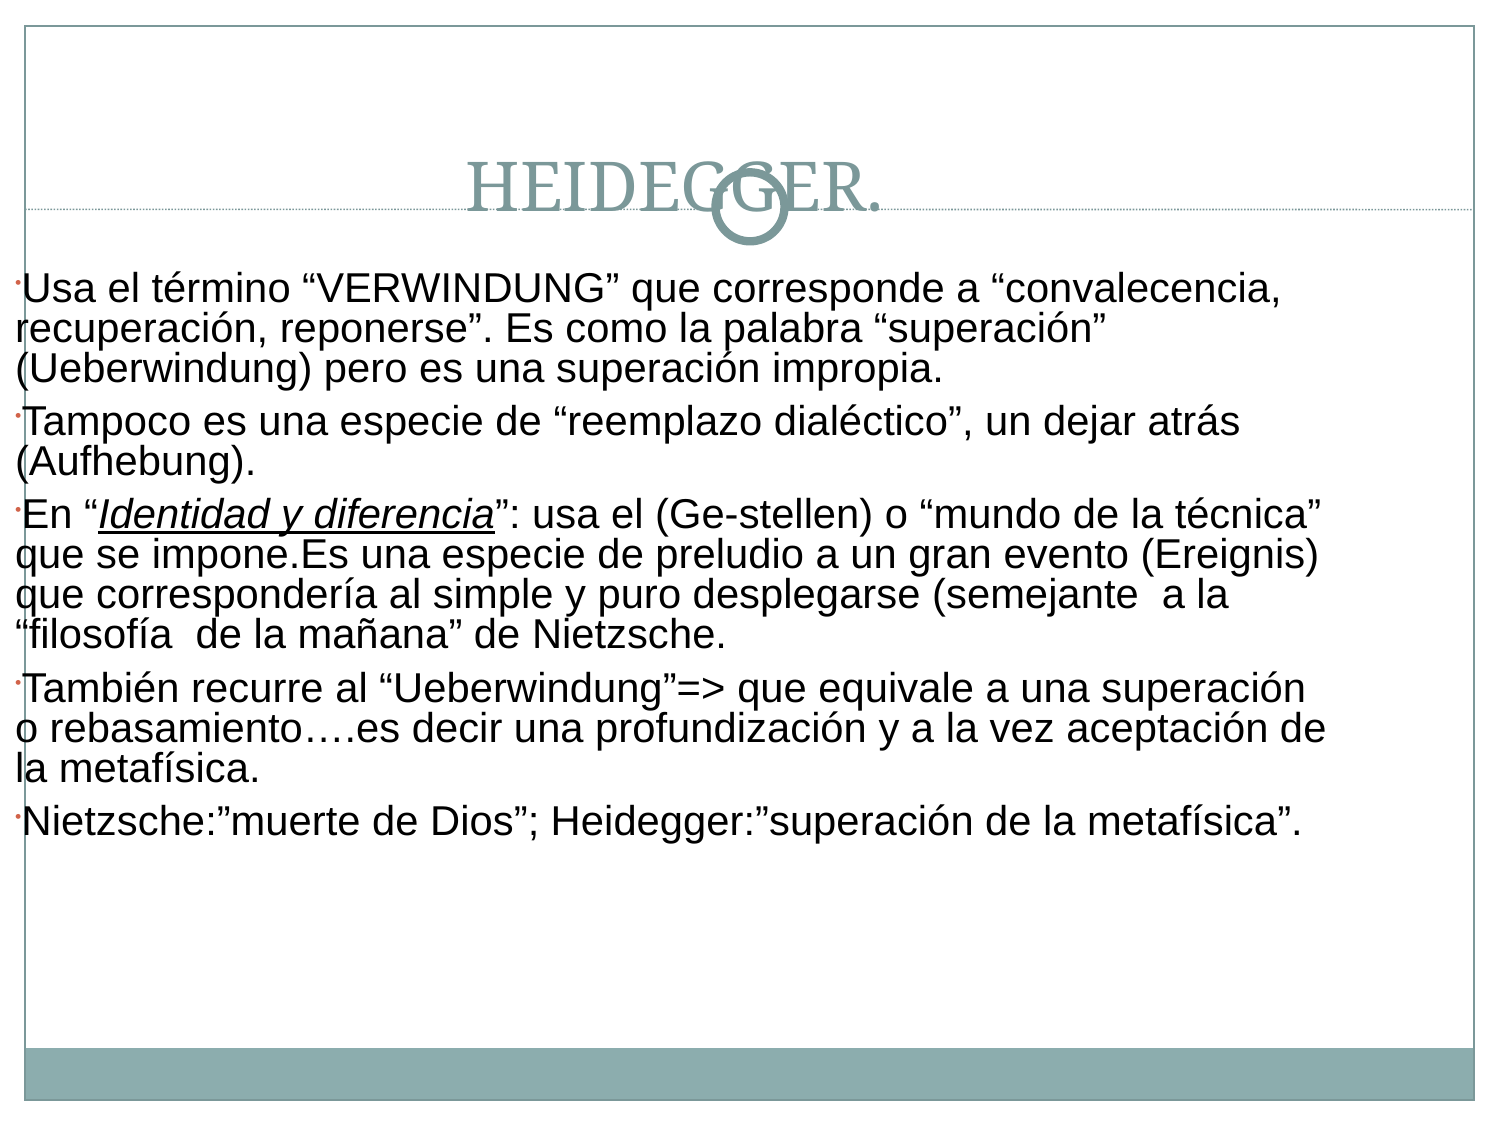

# HEIDEGGER.
Usa el término “VERWINDUNG” que corresponde a “convalecencia, recuperación, reponerse”. Es como la palabra “superación” (Ueberwindung) pero es una superación impropia.
Tampoco es una especie de “reemplazo dialéctico”, un dejar atrás (Aufhebung).
En “Identidad y diferencia”: usa el (Ge-stellen) o “mundo de la técnica” que se impone.Es una especie de preludio a un gran evento (Ereignis) que correspondería al simple y puro desplegarse (semejante a la “filosofía de la mañana” de Nietzsche.
También recurre al “Ueberwindung”=> que equivale a una superación o rebasamiento….es decir una profundización y a la vez aceptación de la metafísica.
Nietzsche:”muerte de Dios”; Heidegger:”superación de la metafísica”.